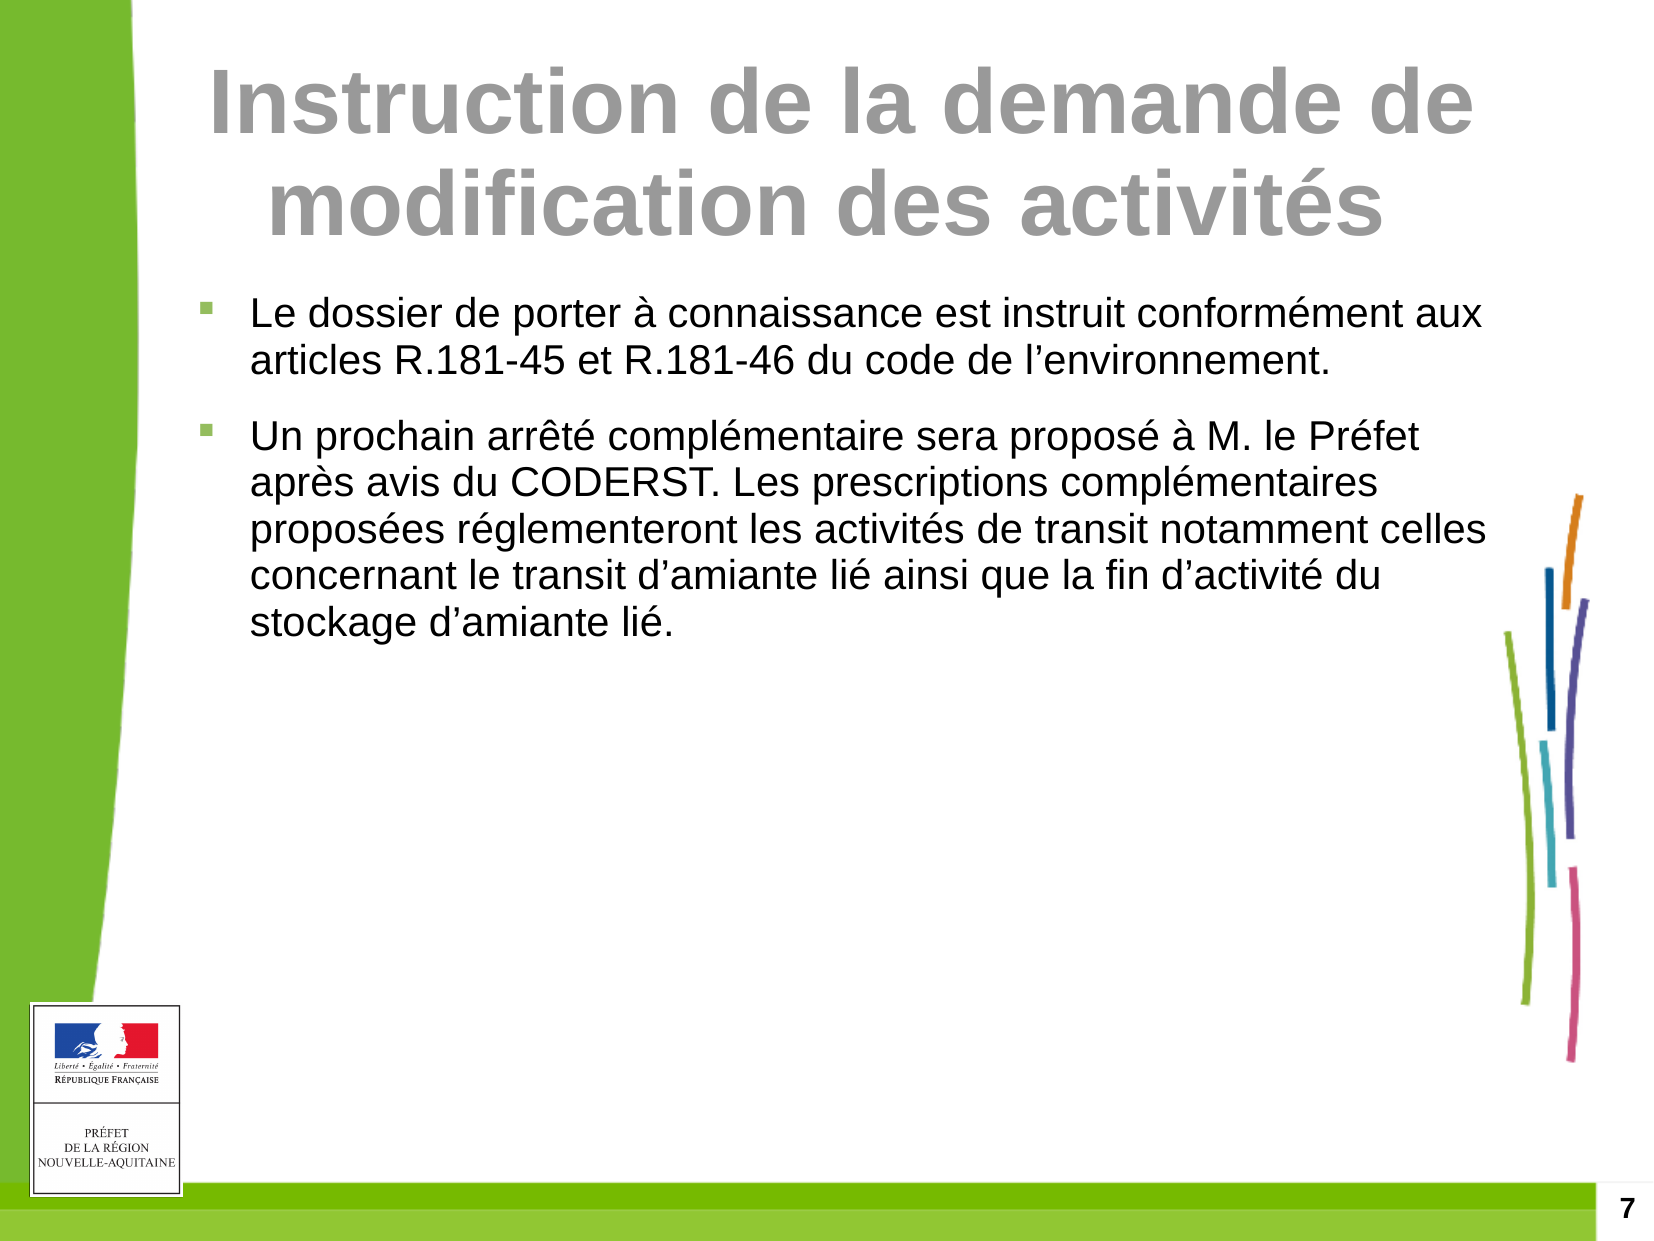

# Instruction de la demande de modification des activités
Le dossier de porter à connaissance est instruit conformément aux articles R.181-45 et R.181-46 du code de l’environnement.
Un prochain arrêté complémentaire sera proposé à M. le Préfet après avis du CODERST. Les prescriptions complémentaires proposées réglementeront les activités de transit notamment celles concernant le transit d’amiante lié ainsi que la fin d’activité du stockage d’amiante lié.